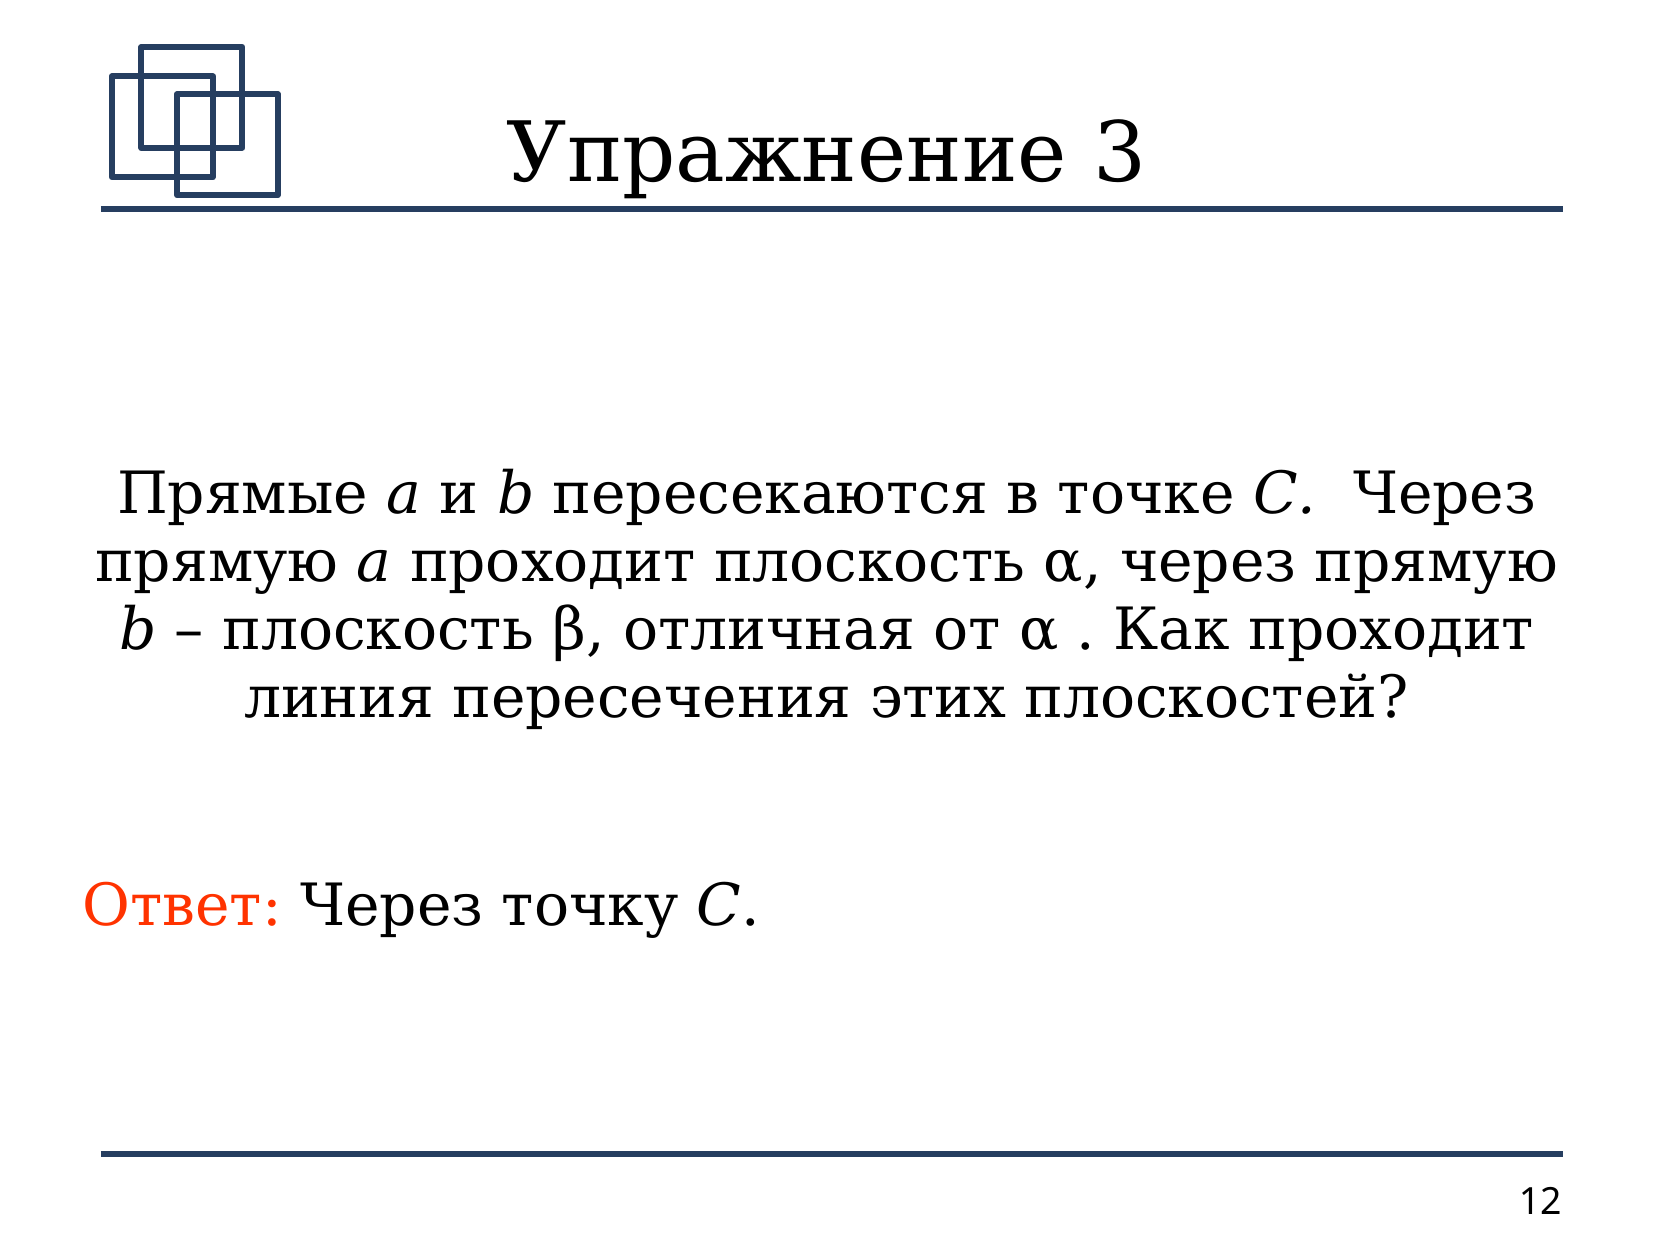

# Упражнение 3
Прямые a и b пересекаются в точке C. Через прямую a проходит плоскость α, через прямую b – плоскость β, отличная от α . Как проходит линия пересечения этих плоскостей?
Ответ: Через точку C.